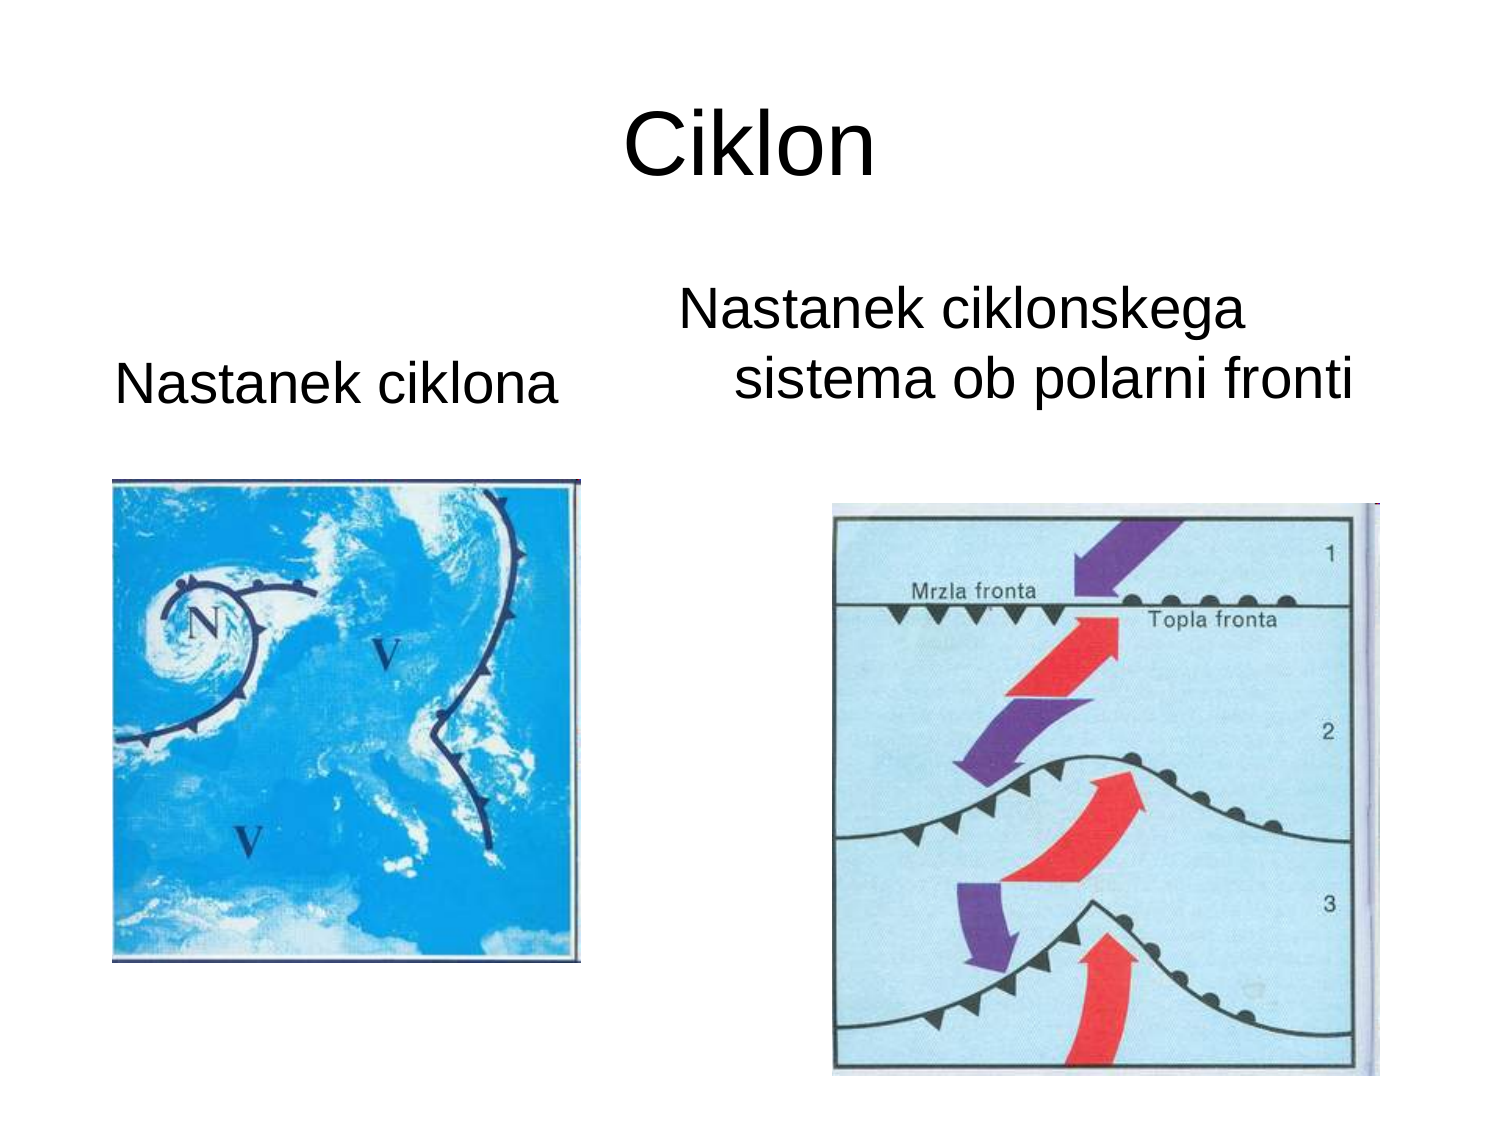

# Ciklon
Nastanek ciklonskega sistema ob polarni fronti
Nastanek ciklona